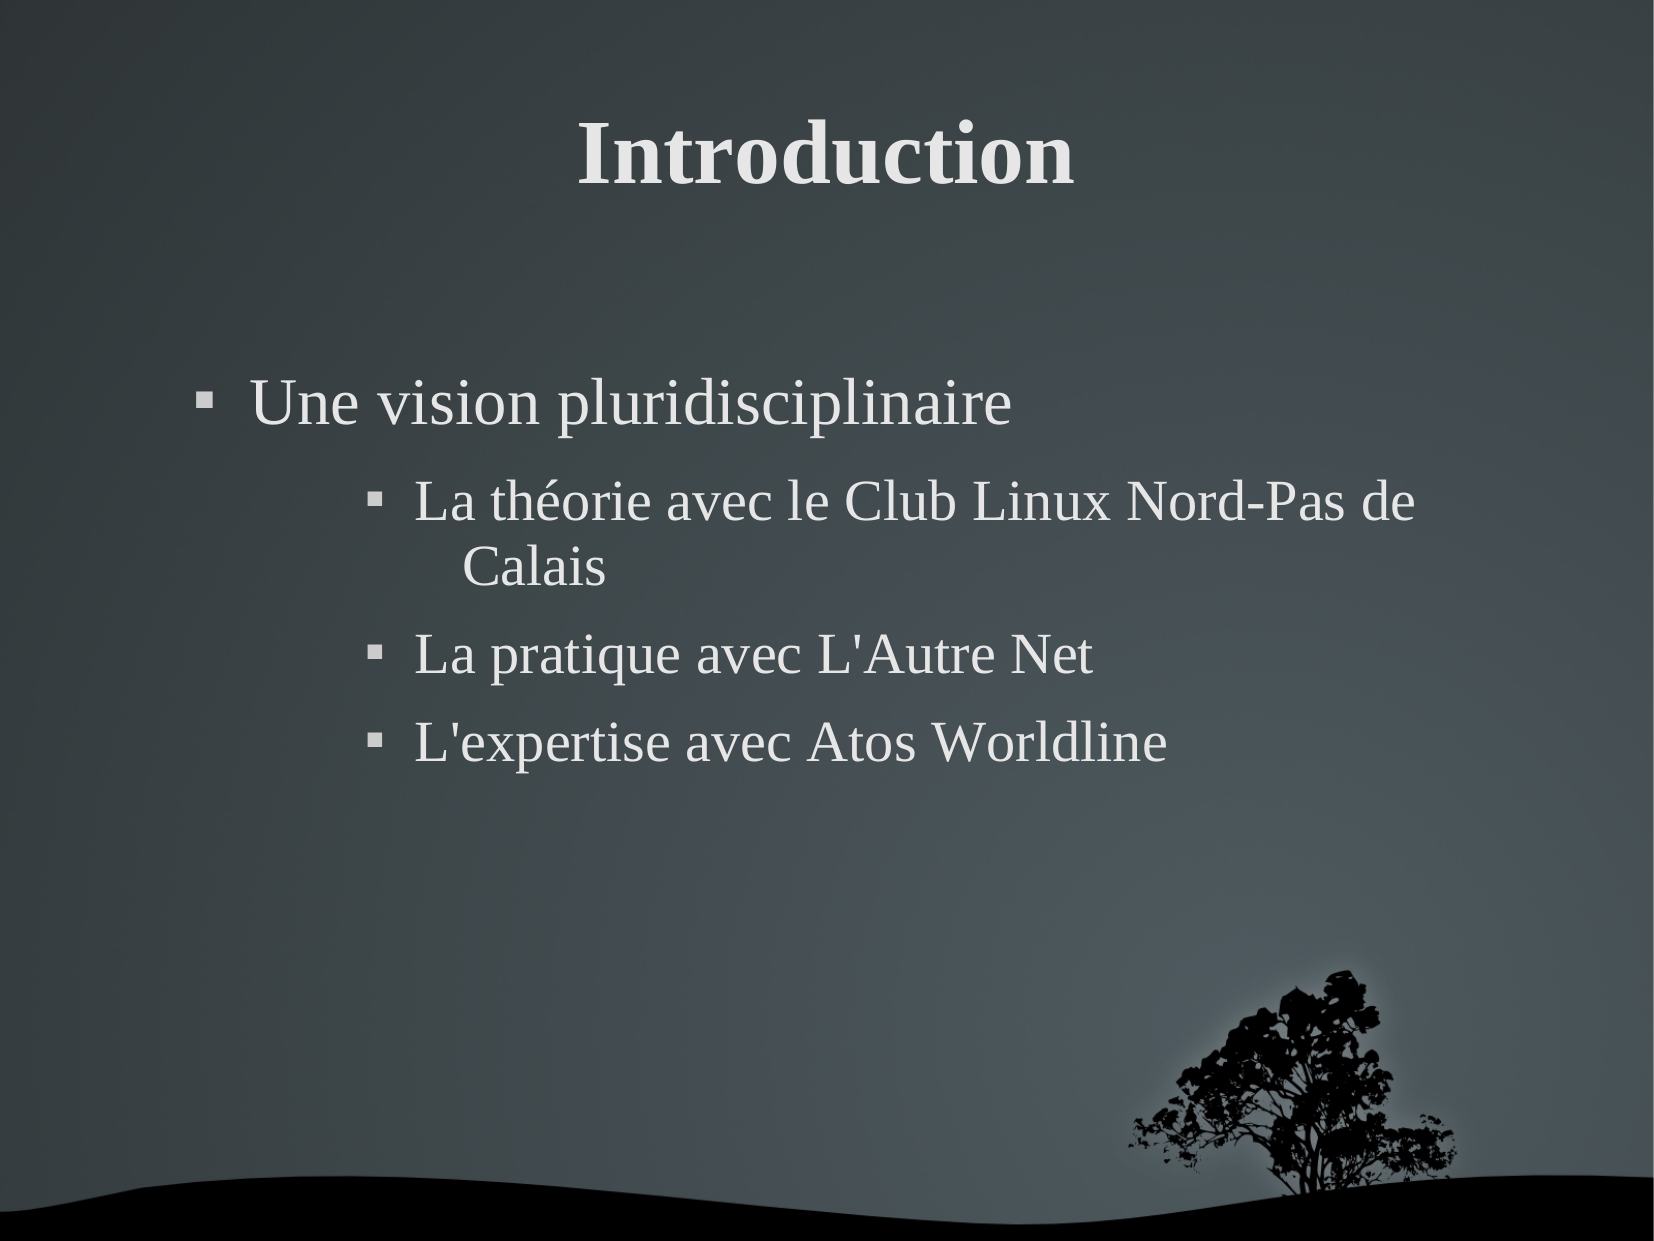

# Introduction
Une vision pluridisciplinaire
La théorie avec le Club Linux Nord-Pas de Calais
La pratique avec L'Autre Net
L'expertise avec Atos Worldline